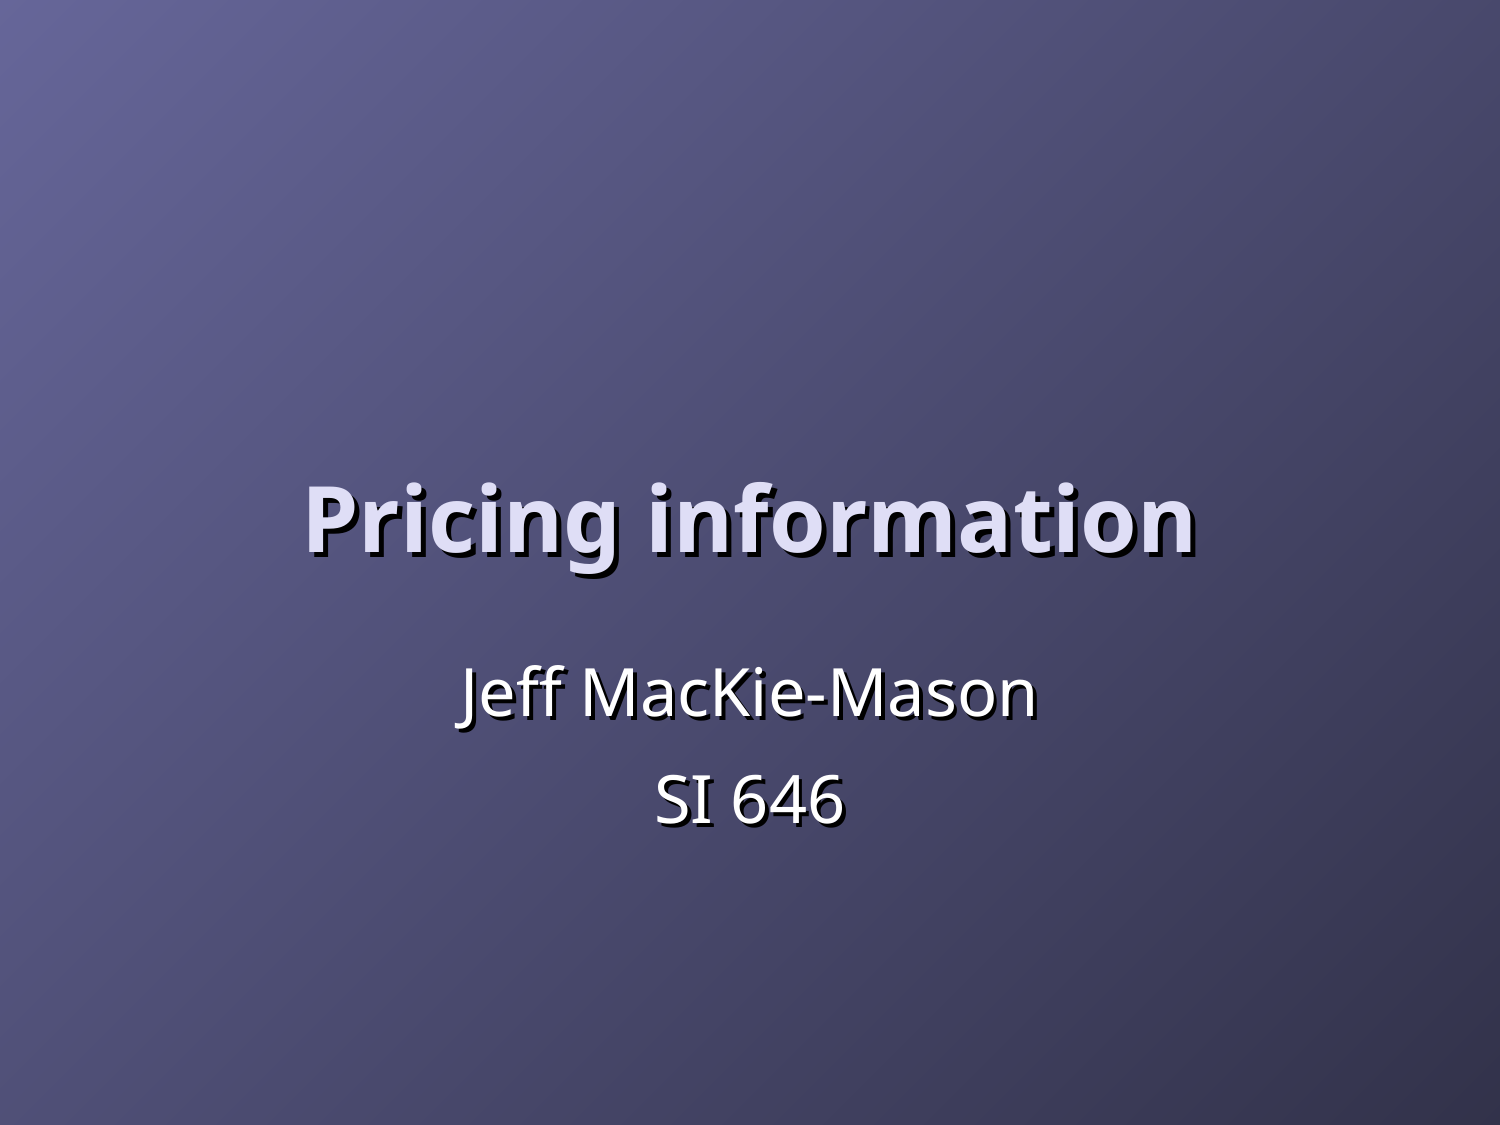

# Pricing information
Jeff MacKie-Mason
SI 646